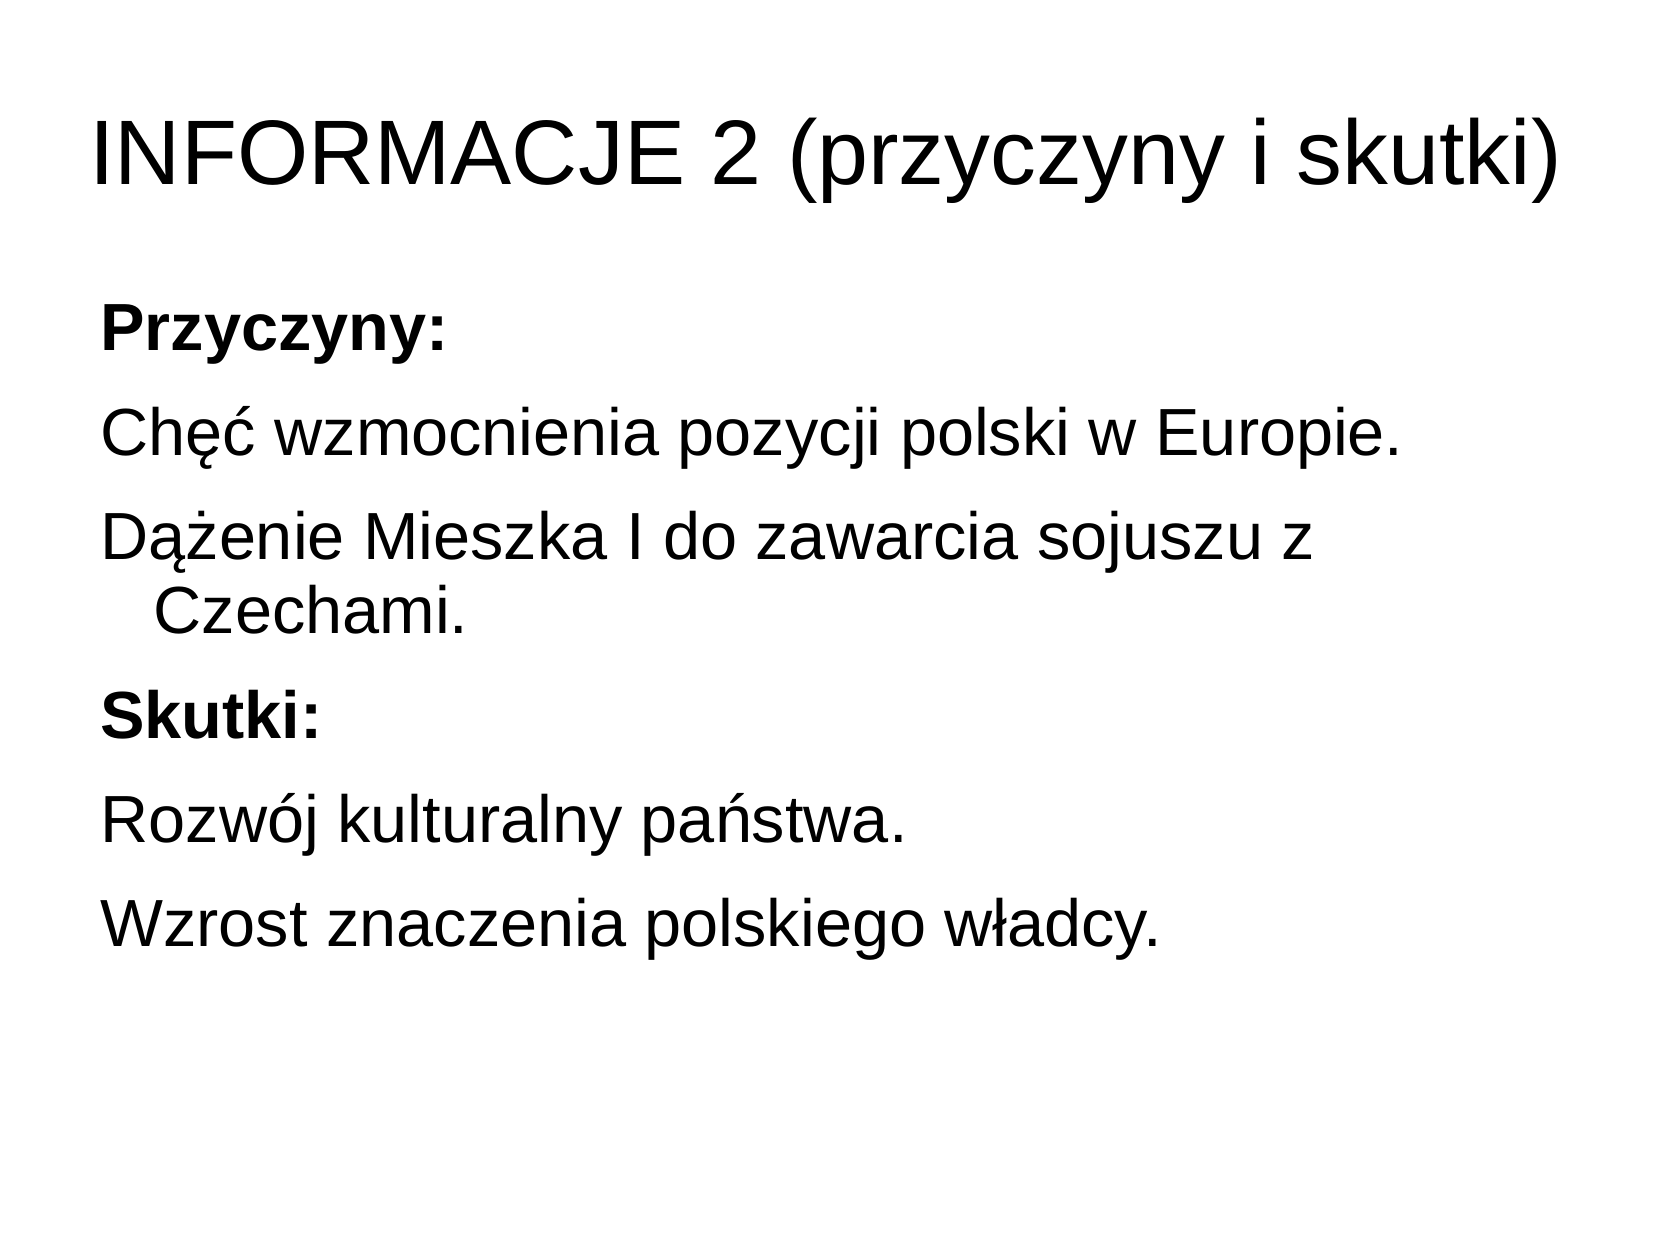

# INFORMACJE 2 (przyczyny i skutki)
Przyczyny:
Chęć wzmocnienia pozycji polski w Europie.
Dążenie Mieszka I do zawarcia sojuszu z Czechami.
Skutki:
Rozwój kulturalny państwa.
Wzrost znaczenia polskiego władcy.